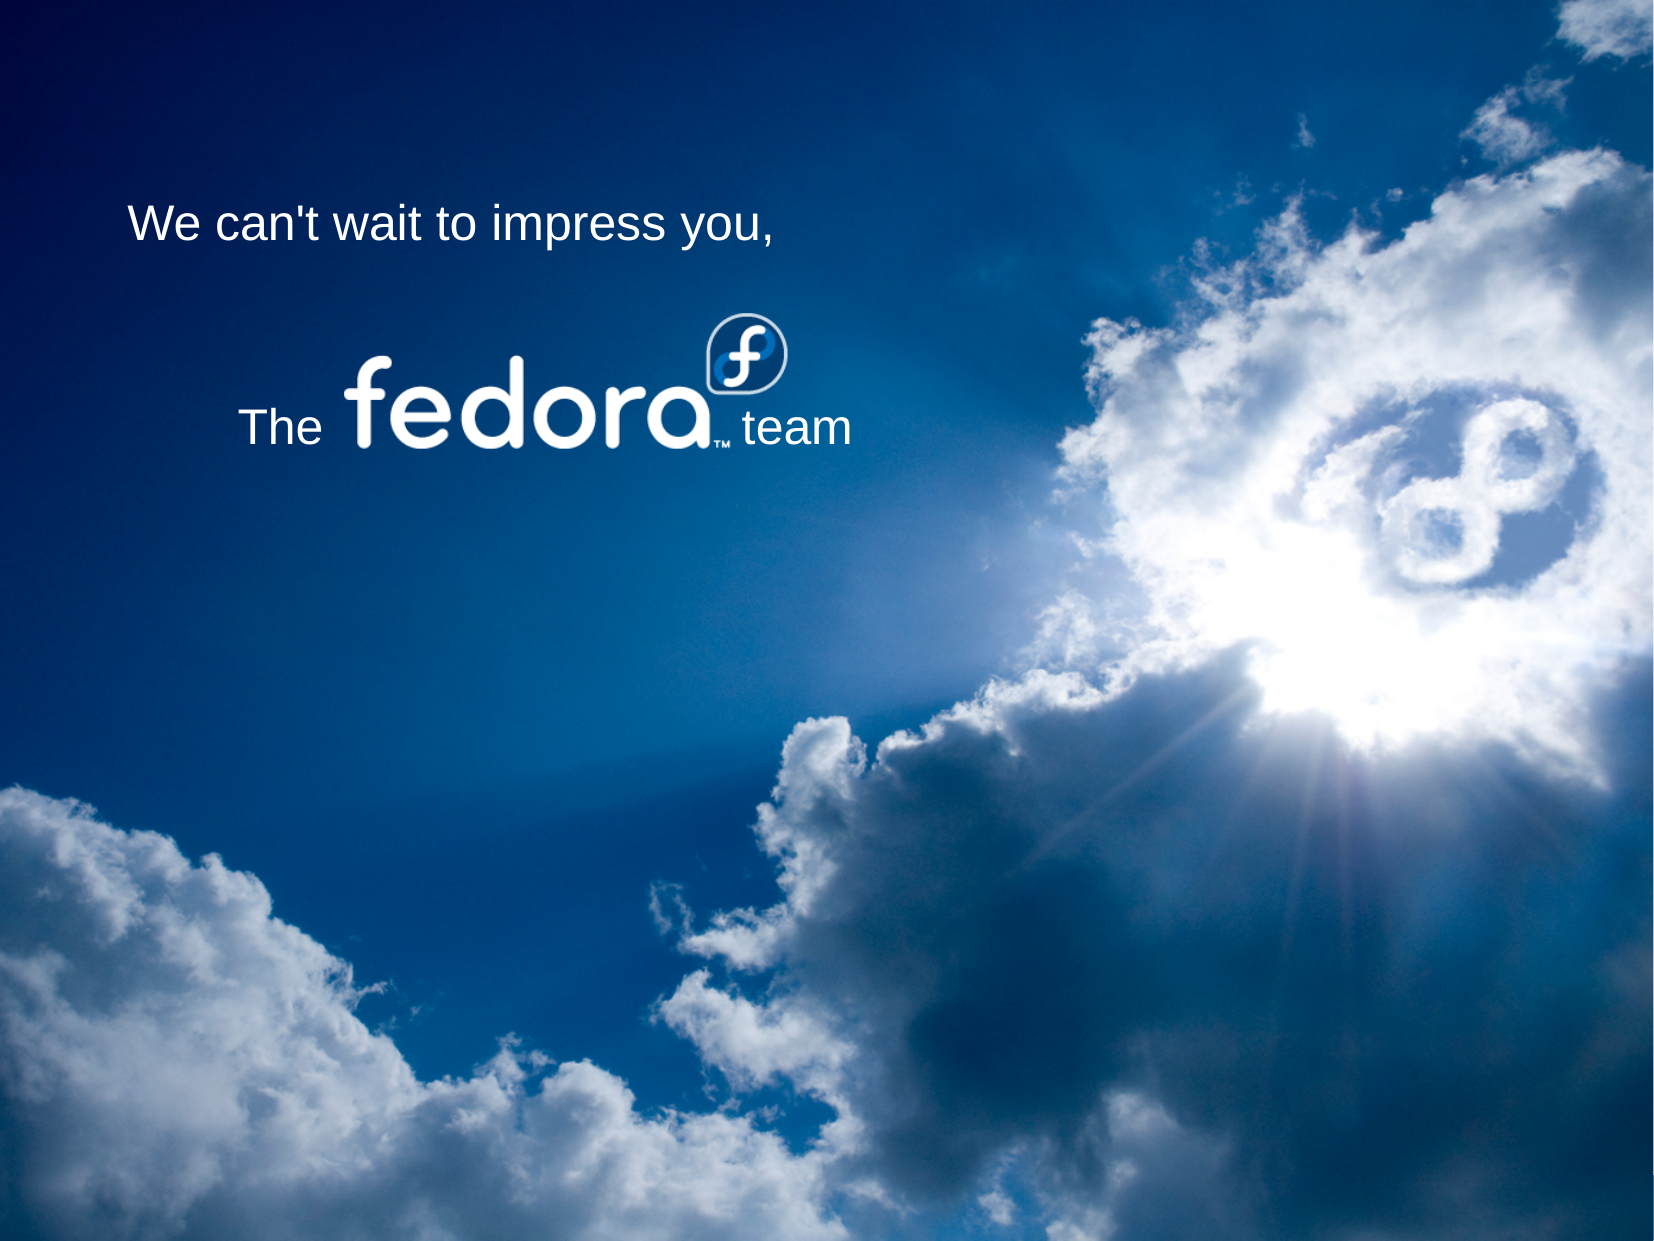

We can't wait to impress you,
The team